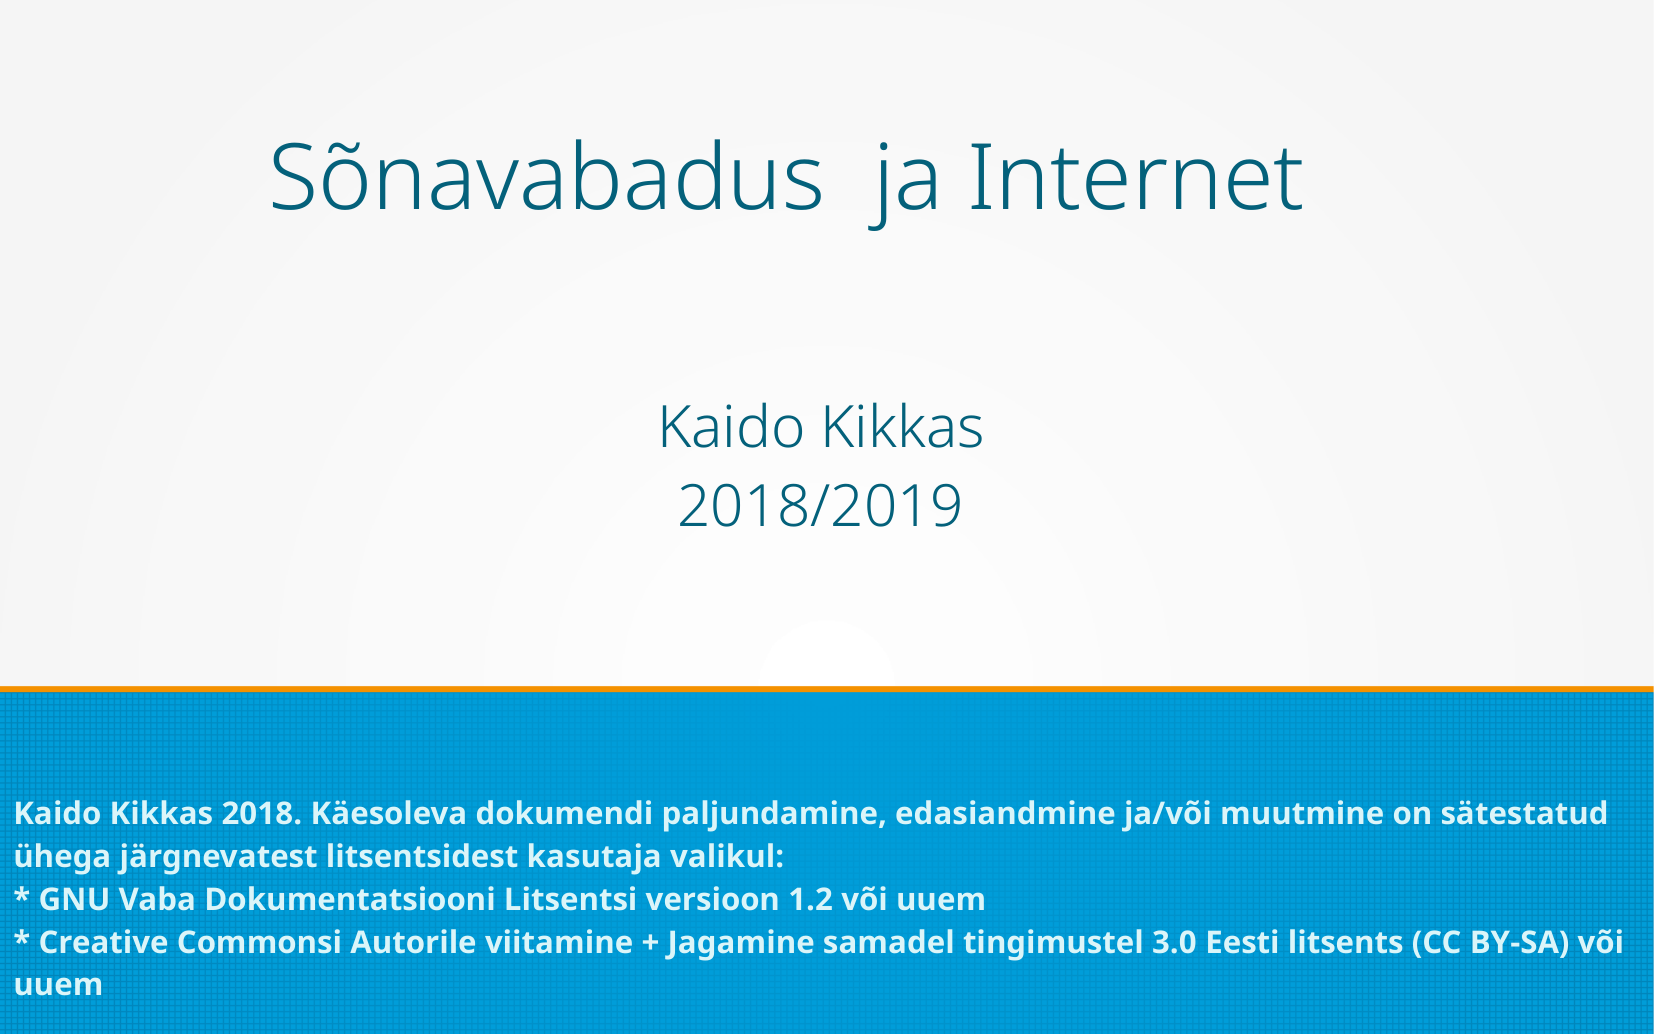

Sõnavabadus ja Internet
Kaido Kikkas
2018/2019
# Kaido Kikkas 2018. Käesoleva dokumendi paljundamine, edasiandmine ja/või muutmine on sätestatud ühega järgnevatest litsentsidest kasutaja valikul:
* GNU Vaba Dokumentatsiooni Litsentsi versioon 1.2 või uuem
* Creative Commonsi Autorile viitamine + Jagamine samadel tingimustel 3.0 Eesti litsents (CC BY-SA) või uuem